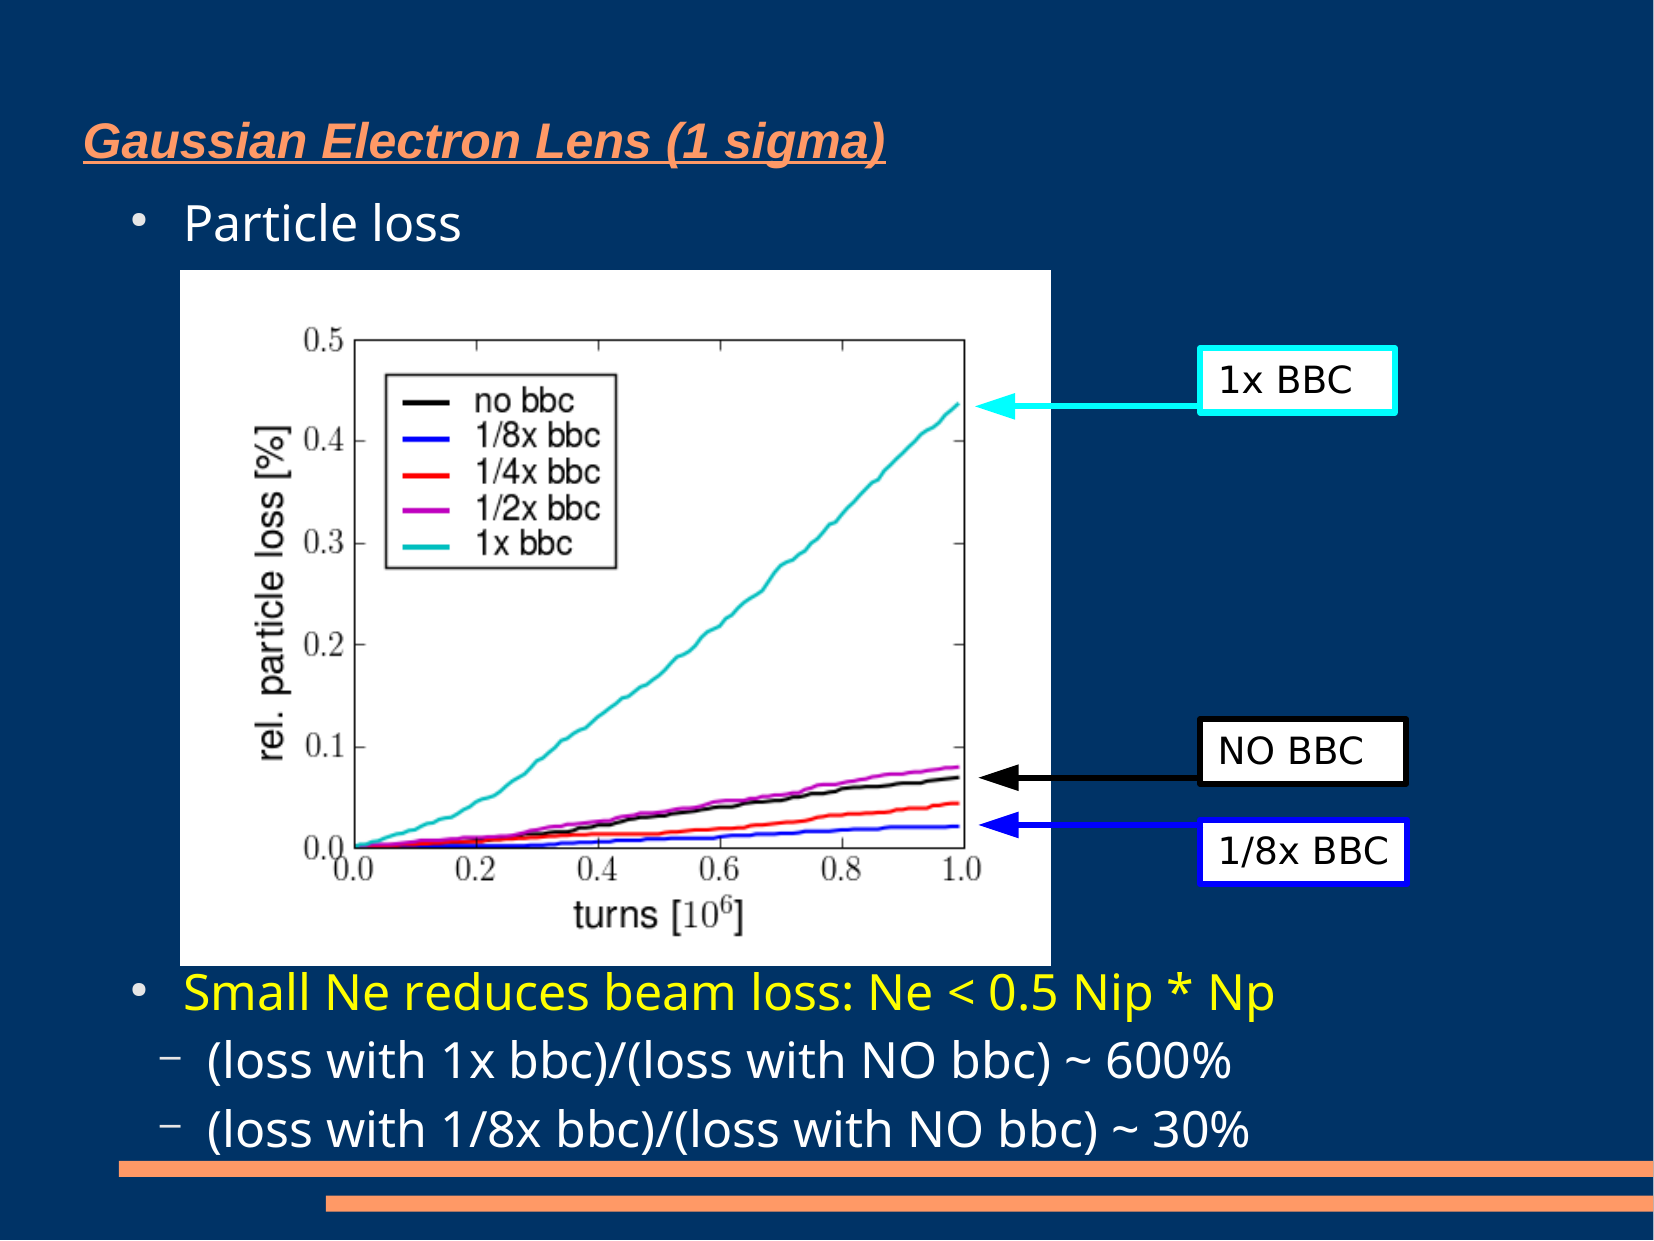

# Gaussian Electron Lens (1 sigma)
Particle loss
1x BBC
NO BBC
1/8x BBC
Small Ne reduces beam loss: Ne < 0.5 Nip * Np
(loss with 1x bbc)/(loss with NO bbc) ~ 600%
(loss with 1/8x bbc)/(loss with NO bbc) ~ 30%